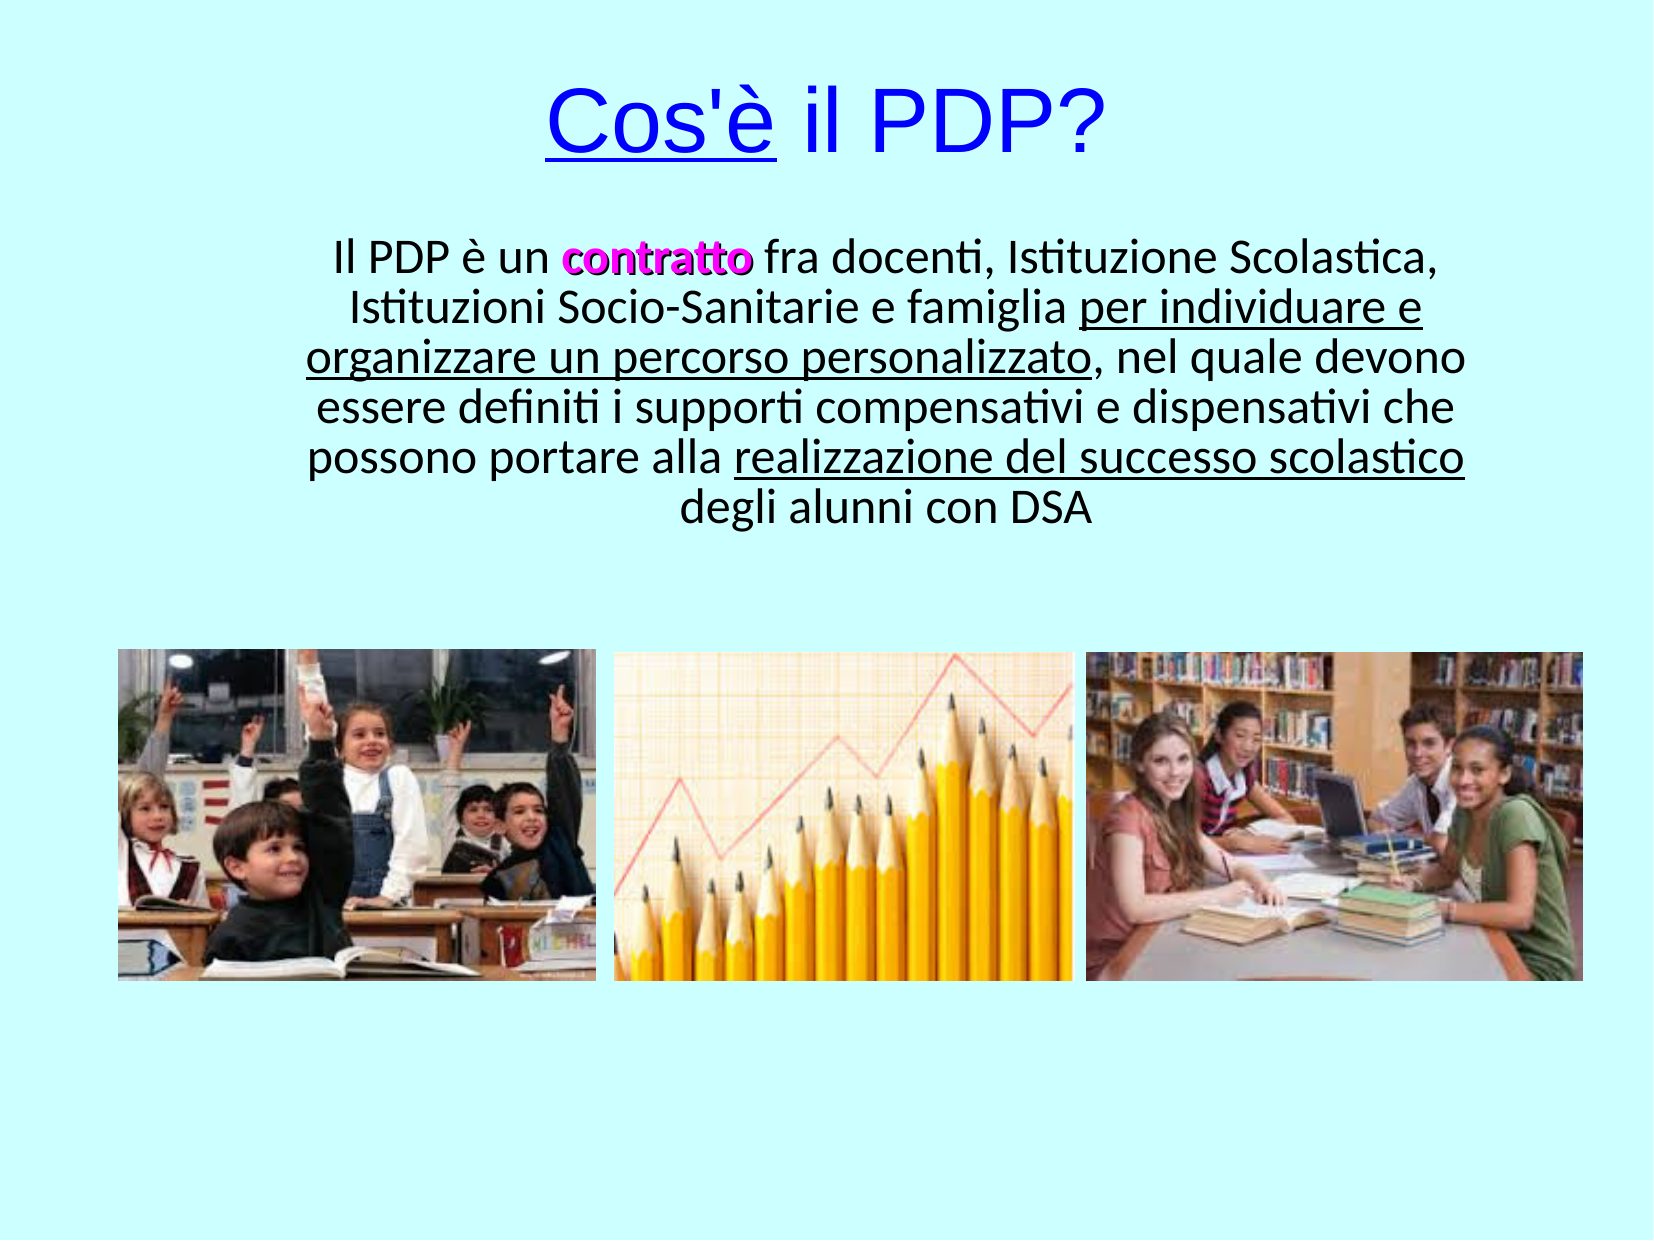

# Cos'è il PDP?
Il PDP è un contratto fra docenti, Istituzione Scolastica, Istituzioni Socio-Sanitarie e famiglia per individuare e organizzare un percorso personalizzato, nel quale devono essere definiti i supporti compensativi e dispensativi che possono portare alla realizzazione del successo scolastico degli alunni con DSA